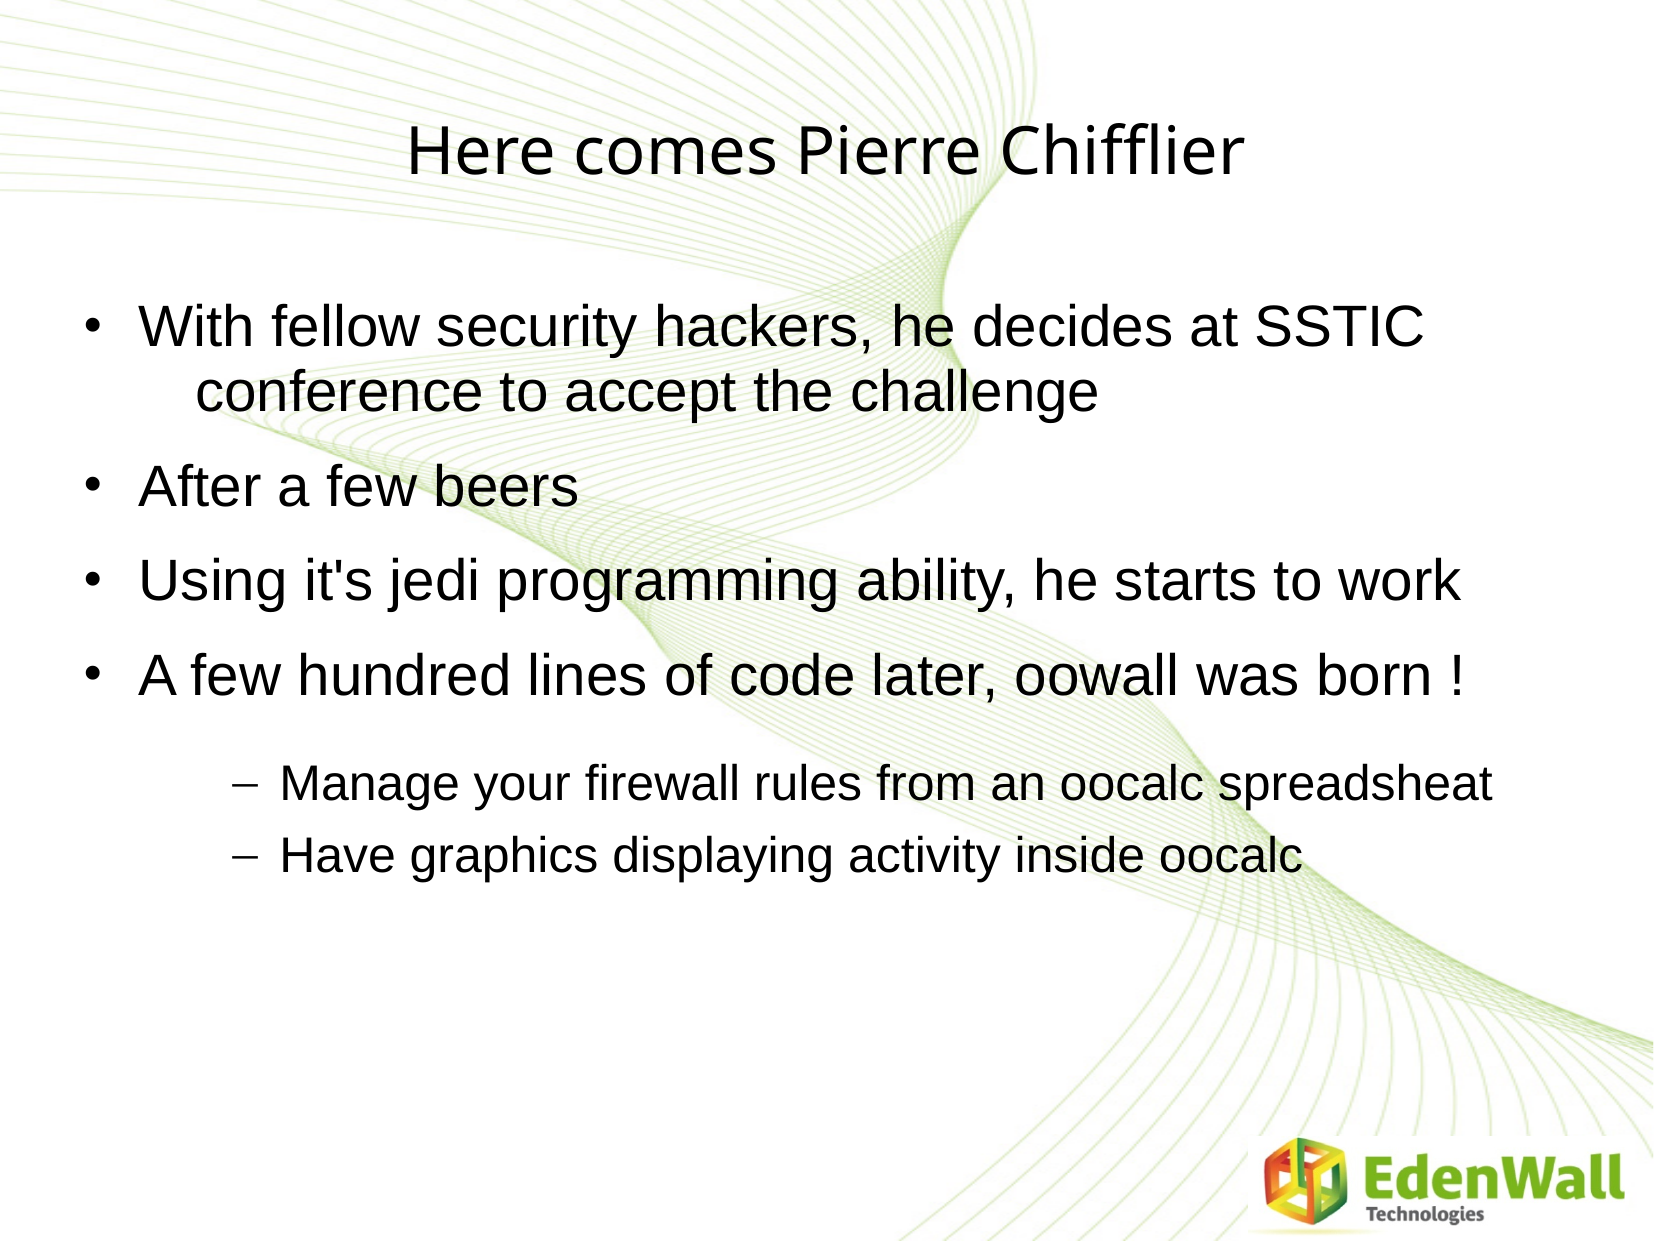

# Here comes Pierre Chifflier
With fellow security hackers, he decides at SSTIC conference to accept the challenge
After a few beers
Using it's jedi programming ability, he starts to work
A few hundred lines of code later, oowall was born !
Manage your firewall rules from an oocalc spreadsheat
Have graphics displaying activity inside oocalc